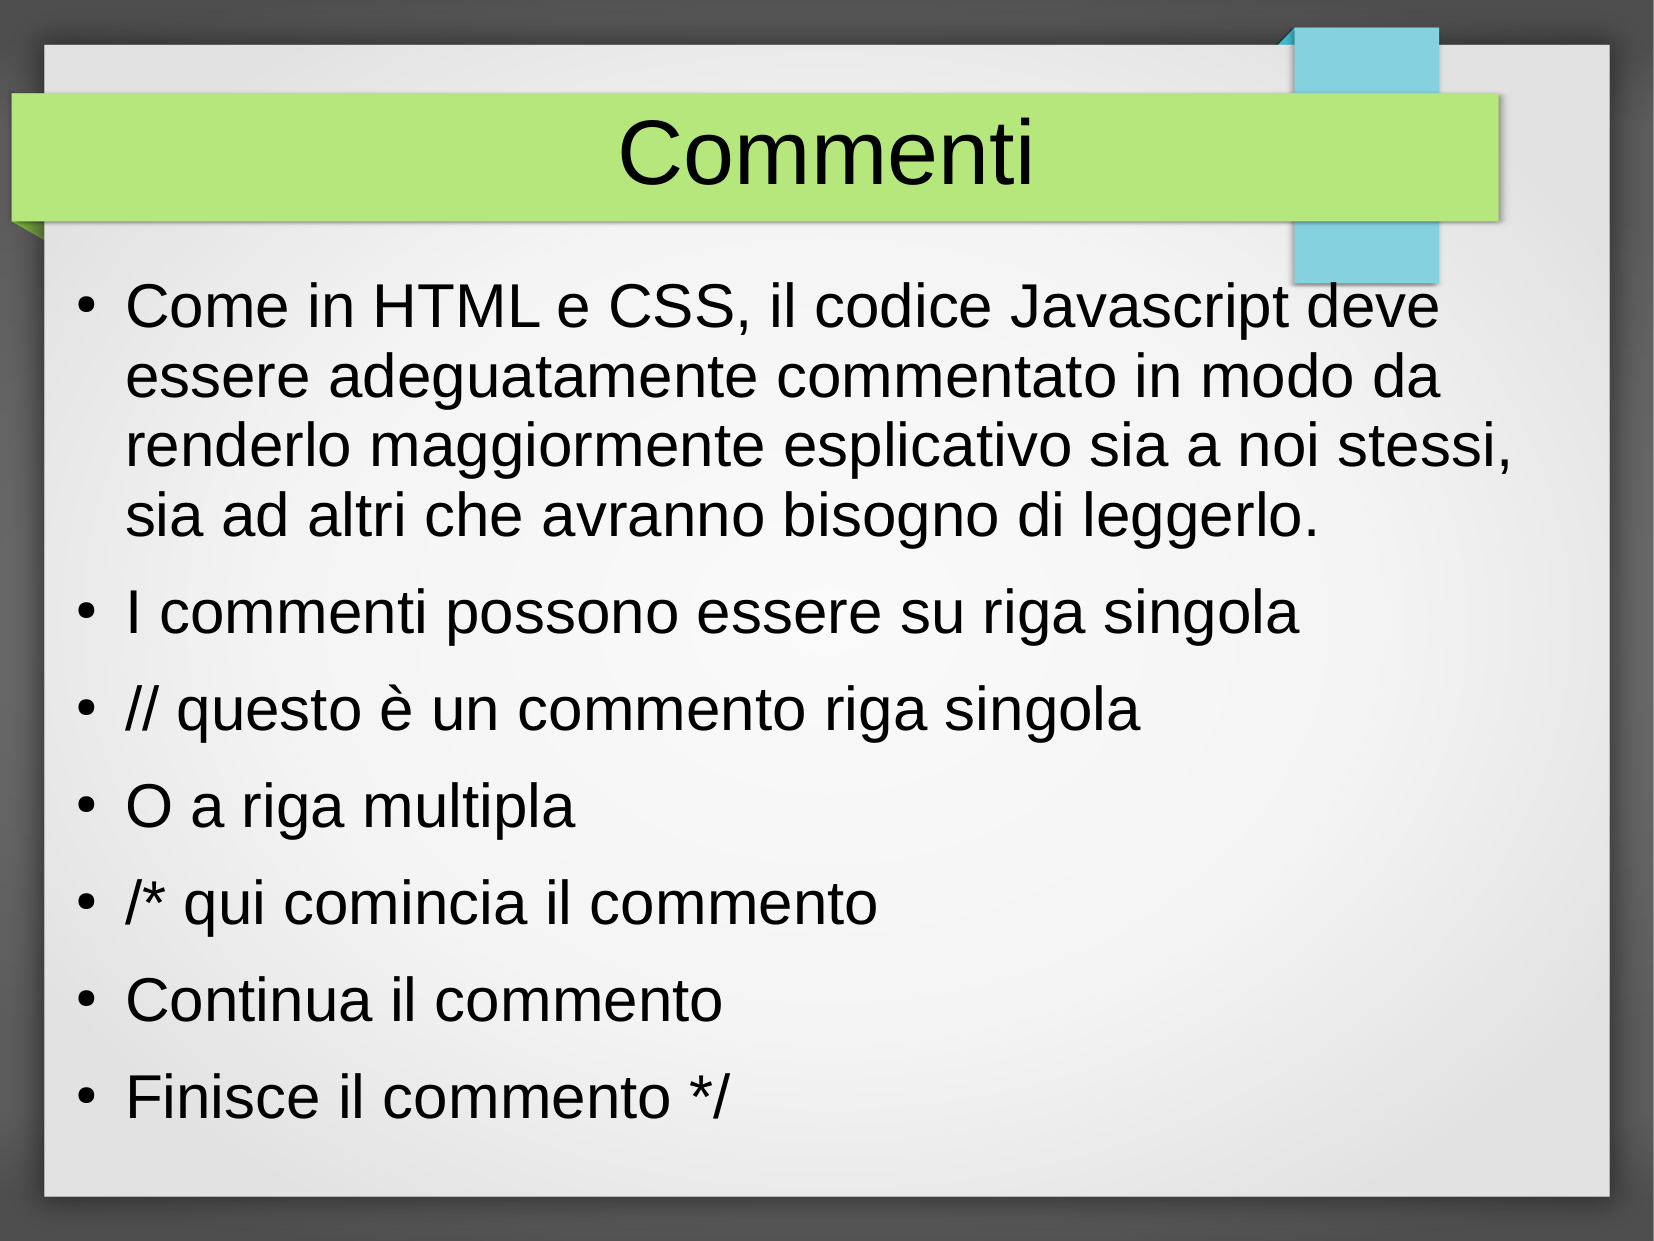

# Commenti
Come in HTML e CSS, il codice Javascript deve essere adeguatamente commentato in modo da renderlo maggiormente esplicativo sia a noi stessi, sia ad altri che avranno bisogno di leggerlo.
I commenti possono essere su riga singola
// questo è un commento riga singola
O a riga multipla
/* qui comincia il commento
Continua il commento
Finisce il commento */